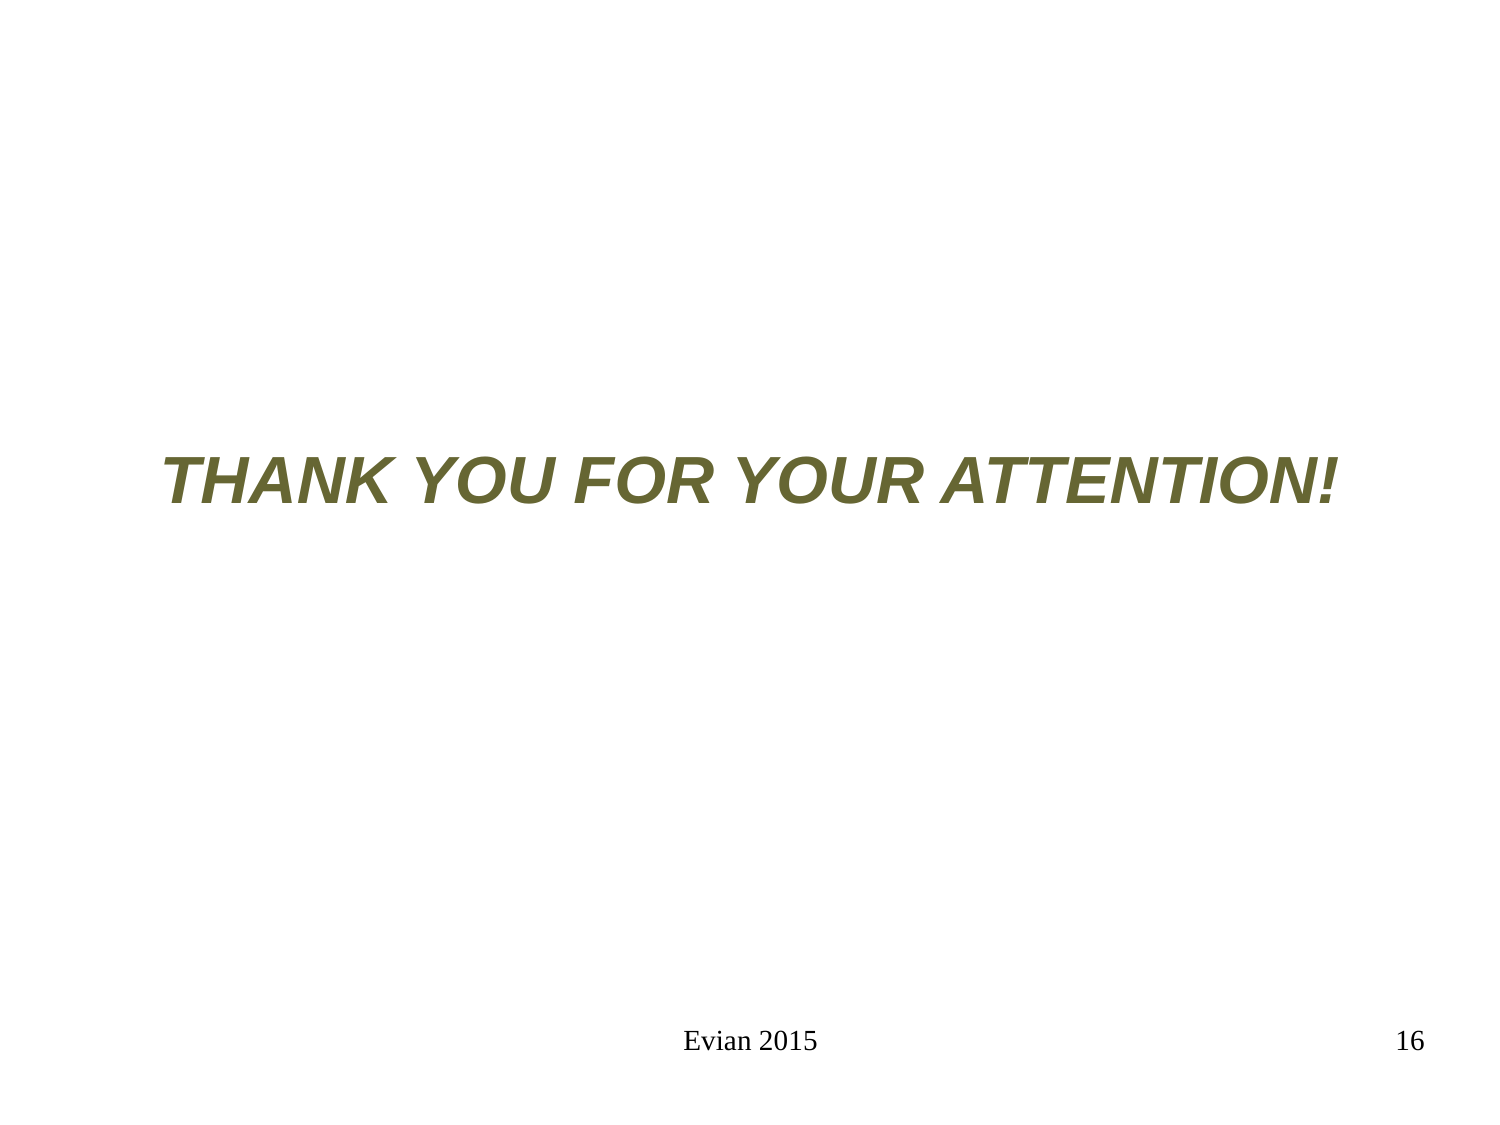

# THANK YOU FOR YOUR ATTENTION!
Evian 2015
16